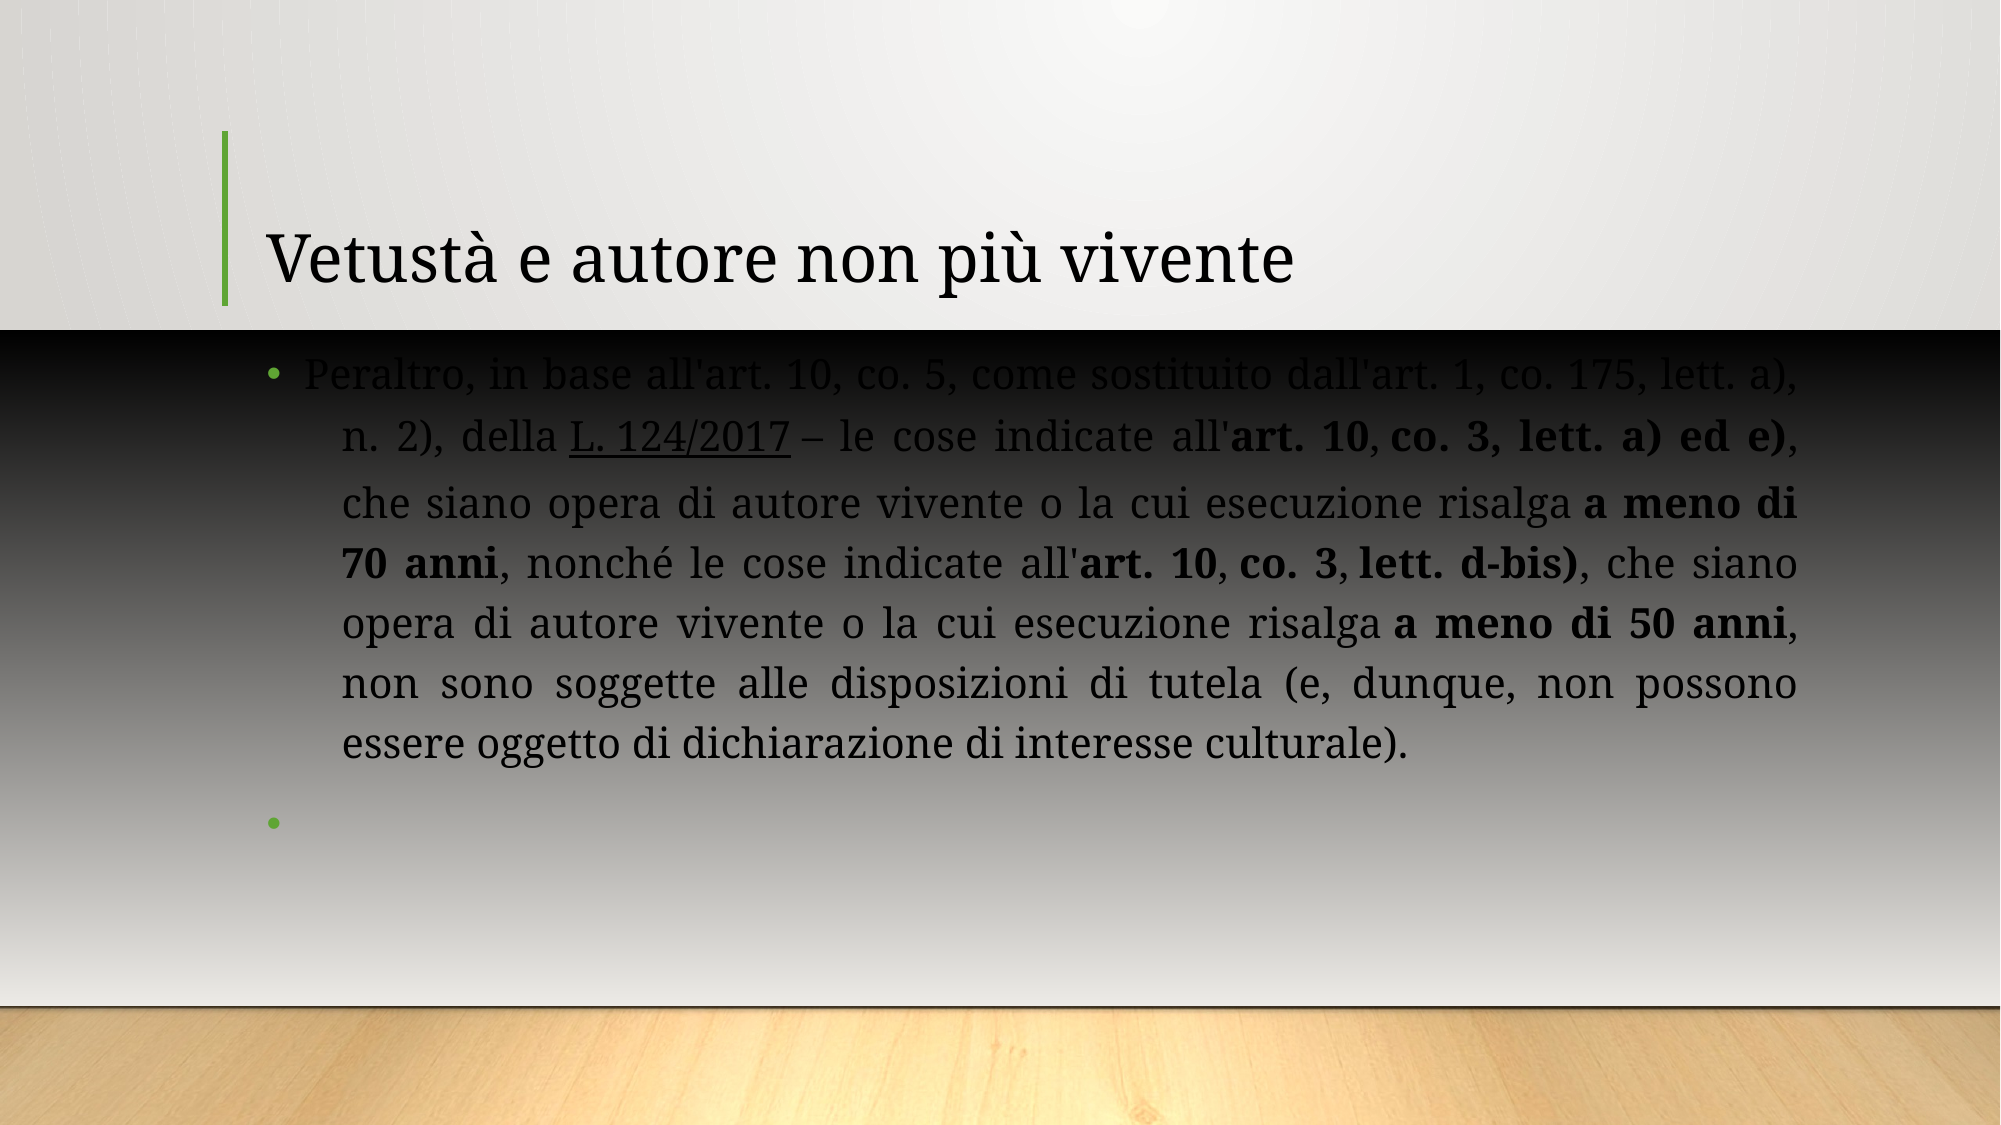

# Vetustà e autore non più vivente
Peraltro, in base all'art. 10, co. 5, come sostituito dall'art. 1, co. 175, lett. a), n. 2), della L. 124/2017 – le cose indicate all'art. 10, co. 3, lett. a) ed e), che siano opera di autore vivente o la cui esecuzione risalga a meno di 70 anni, nonché le cose indicate all'art. 10, co. 3, lett. d-bis), che siano opera di autore vivente o la cui esecuzione risalga a meno di 50 anni, non sono soggette alle disposizioni di tutela (e, dunque, non possono essere oggetto di dichiarazione di interesse culturale).